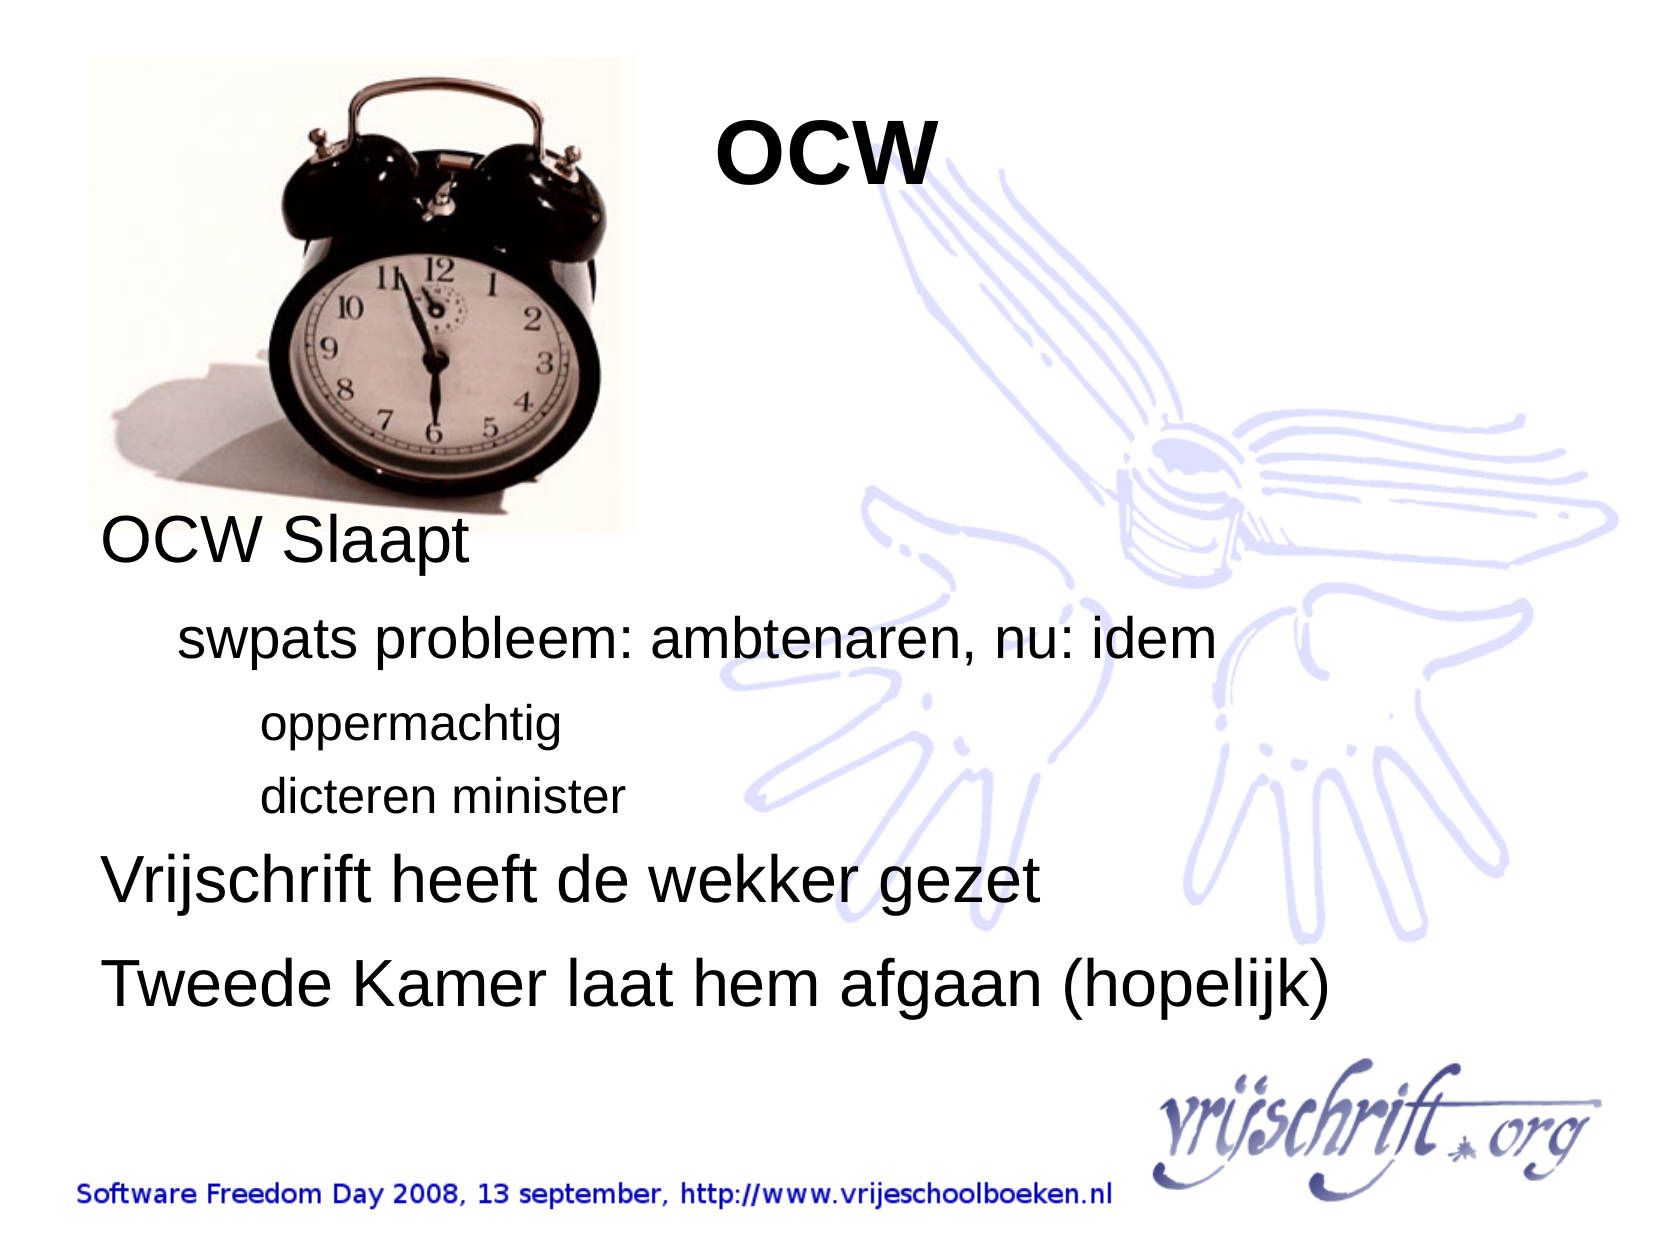

# OCW
OCW Slaapt
swpats probleem: ambtenaren, nu: idem
oppermachtig
dicteren minister
Vrijschrift heeft de wekker gezet
Tweede Kamer laat hem afgaan (hopelijk)